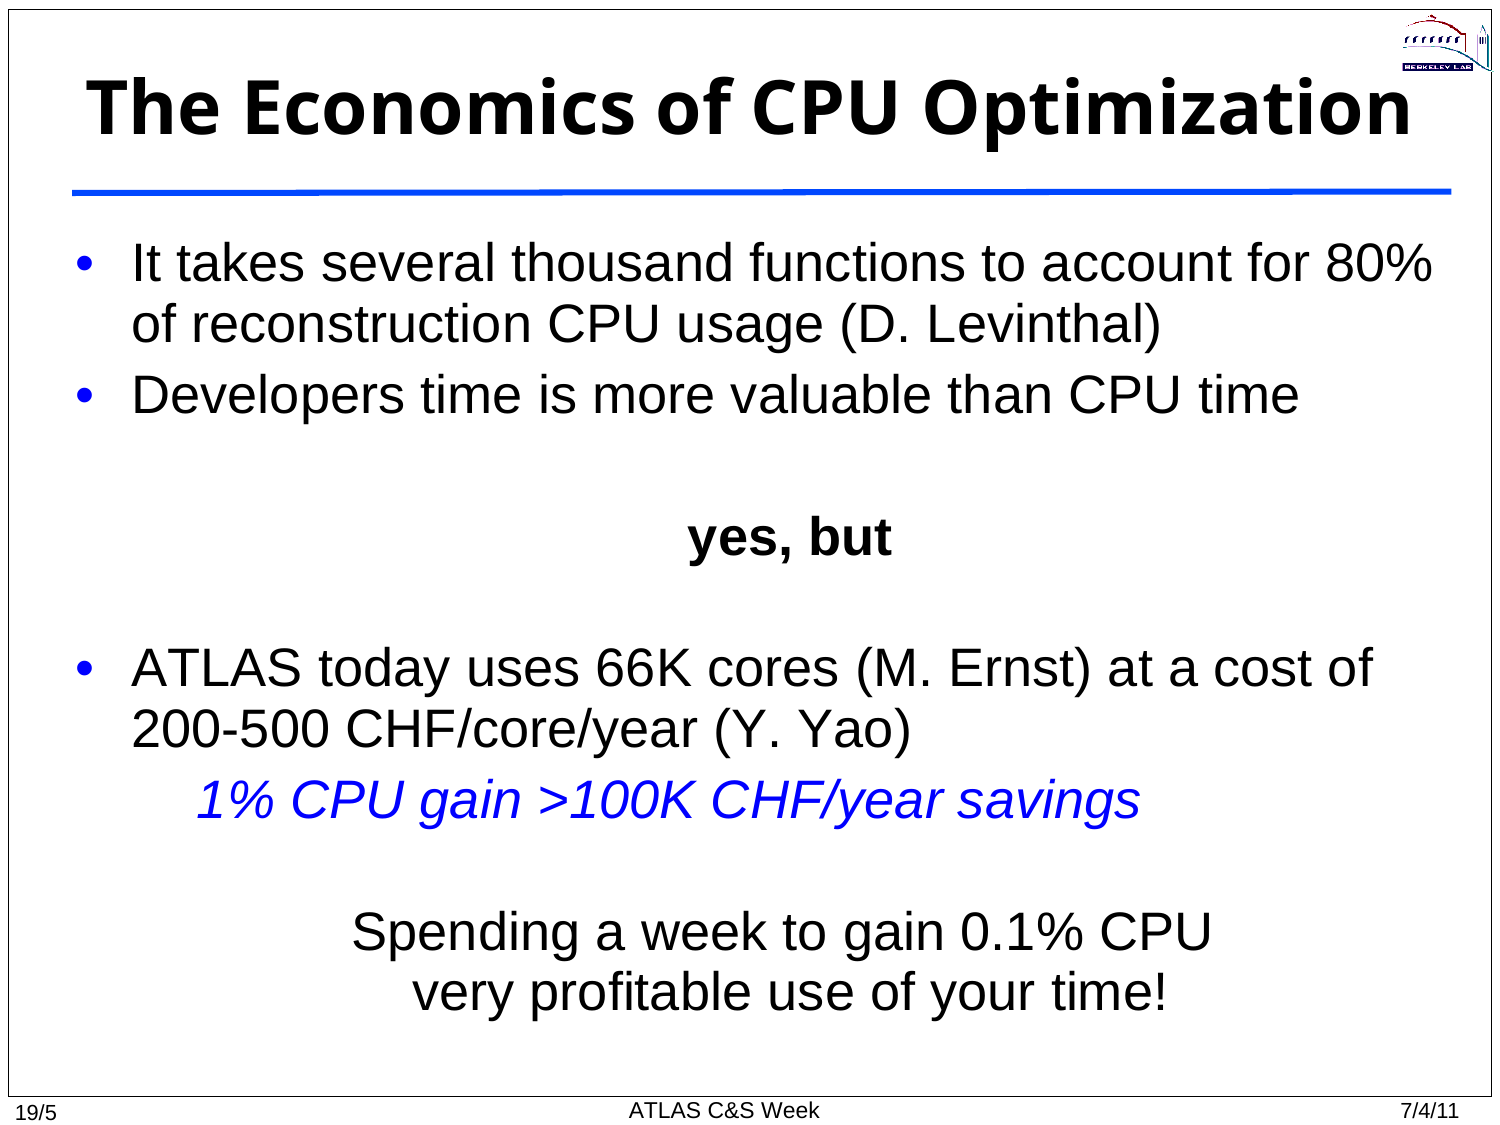

# The Economics of CPU Optimization
It takes several thousand functions to account for 80% of reconstruction CPU usage (D. Levinthal)
Developers time is more valuable than CPU time
yes, but
ATLAS today uses 66K cores (M. Ernst) at a cost of 200-500 CHF/core/year (Y. Yao)
1% CPU gain >100K CHF/year savings
Spending a week to gain 0.1% CPU
very profitable use of your time!
ATLAS C&S Week
19